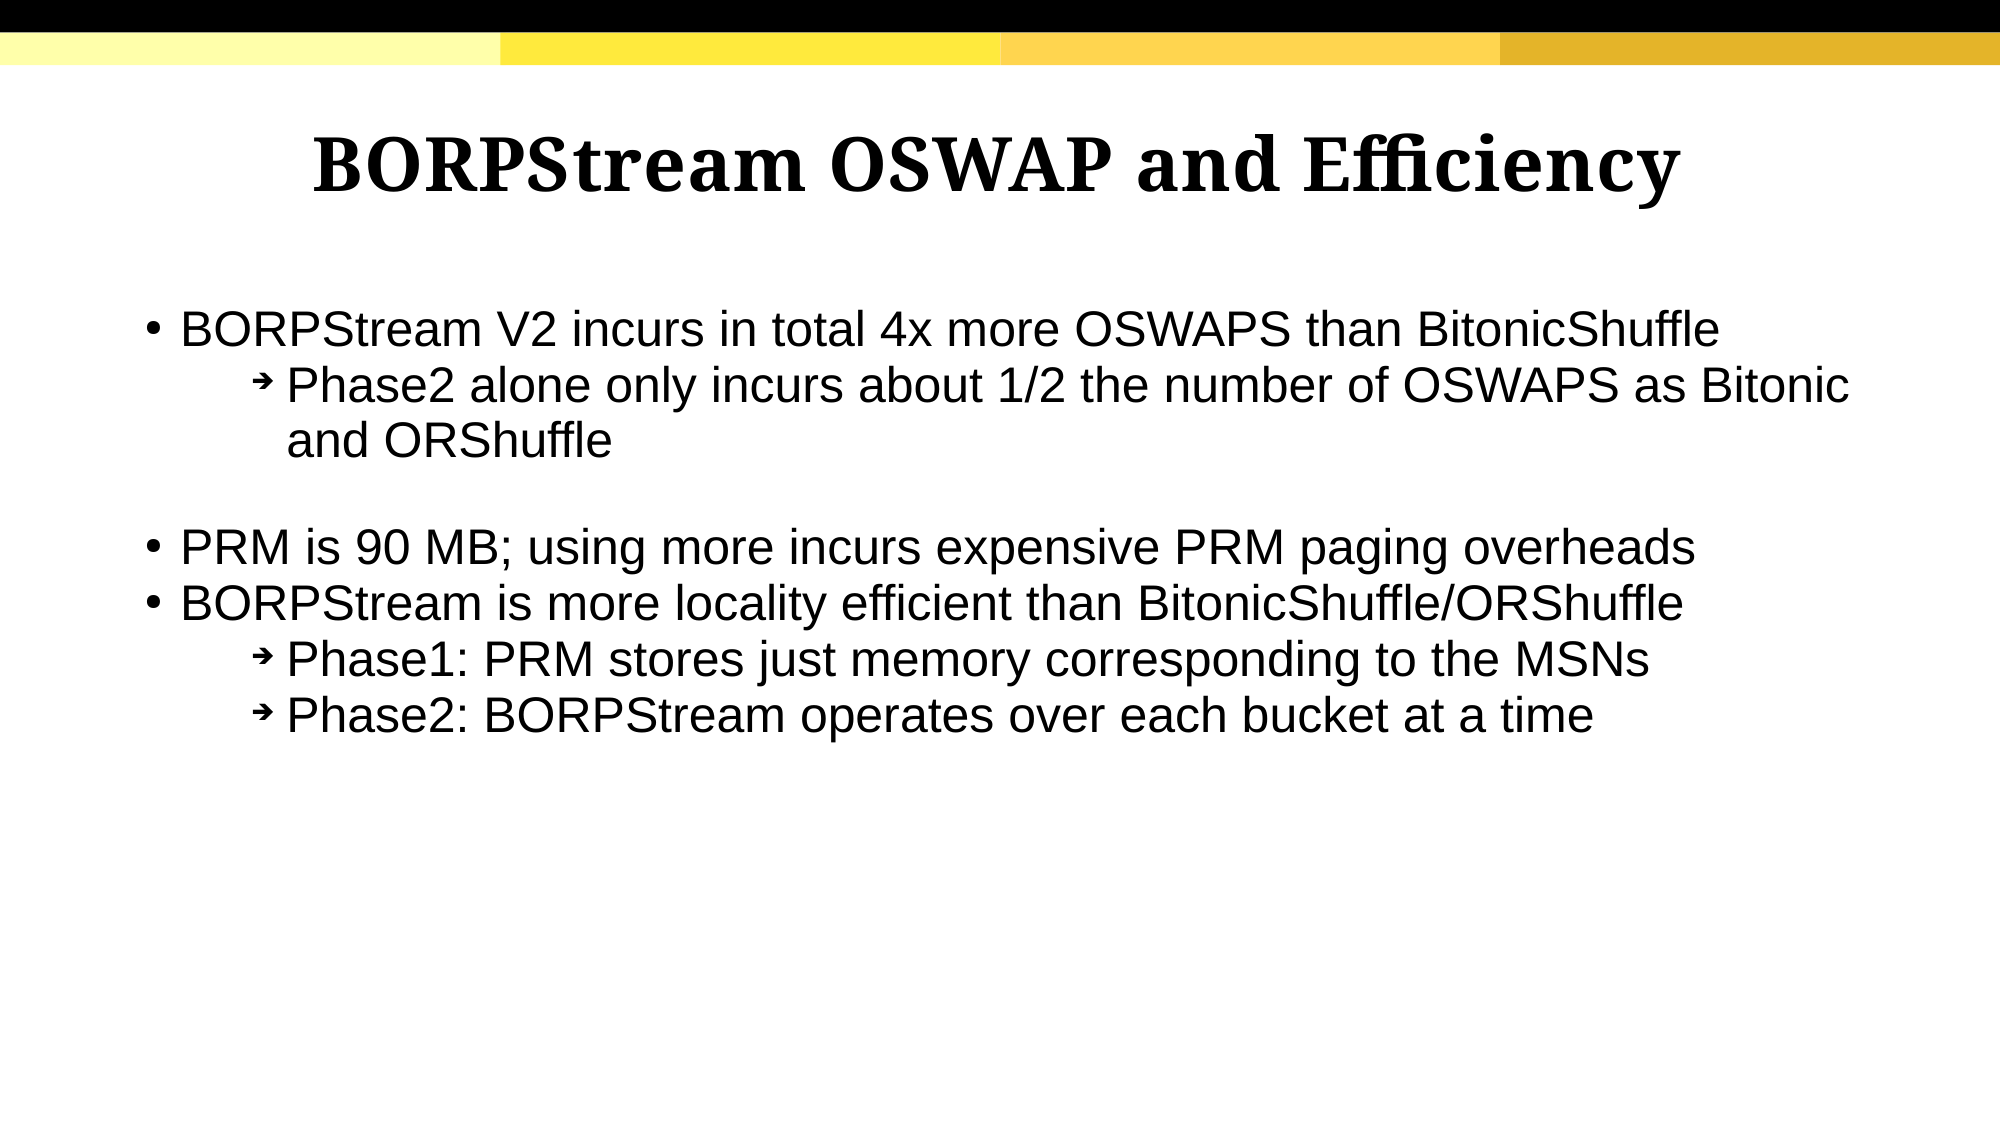

# BORPStream OSWAP and Efficiency
BORPStream V2 incurs in total 4x more OSWAPS than BitonicShuffle
Phase2 alone only incurs about 1/2 the number of OSWAPS as Bitonic and ORShuffle
PRM is 90 MB; using more incurs expensive PRM paging overheads
BORPStream is more locality efficient than BitonicShuffle/ORShuffle
Phase1: PRM stores just memory corresponding to the MSNs
Phase2: BORPStream operates over each bucket at a time